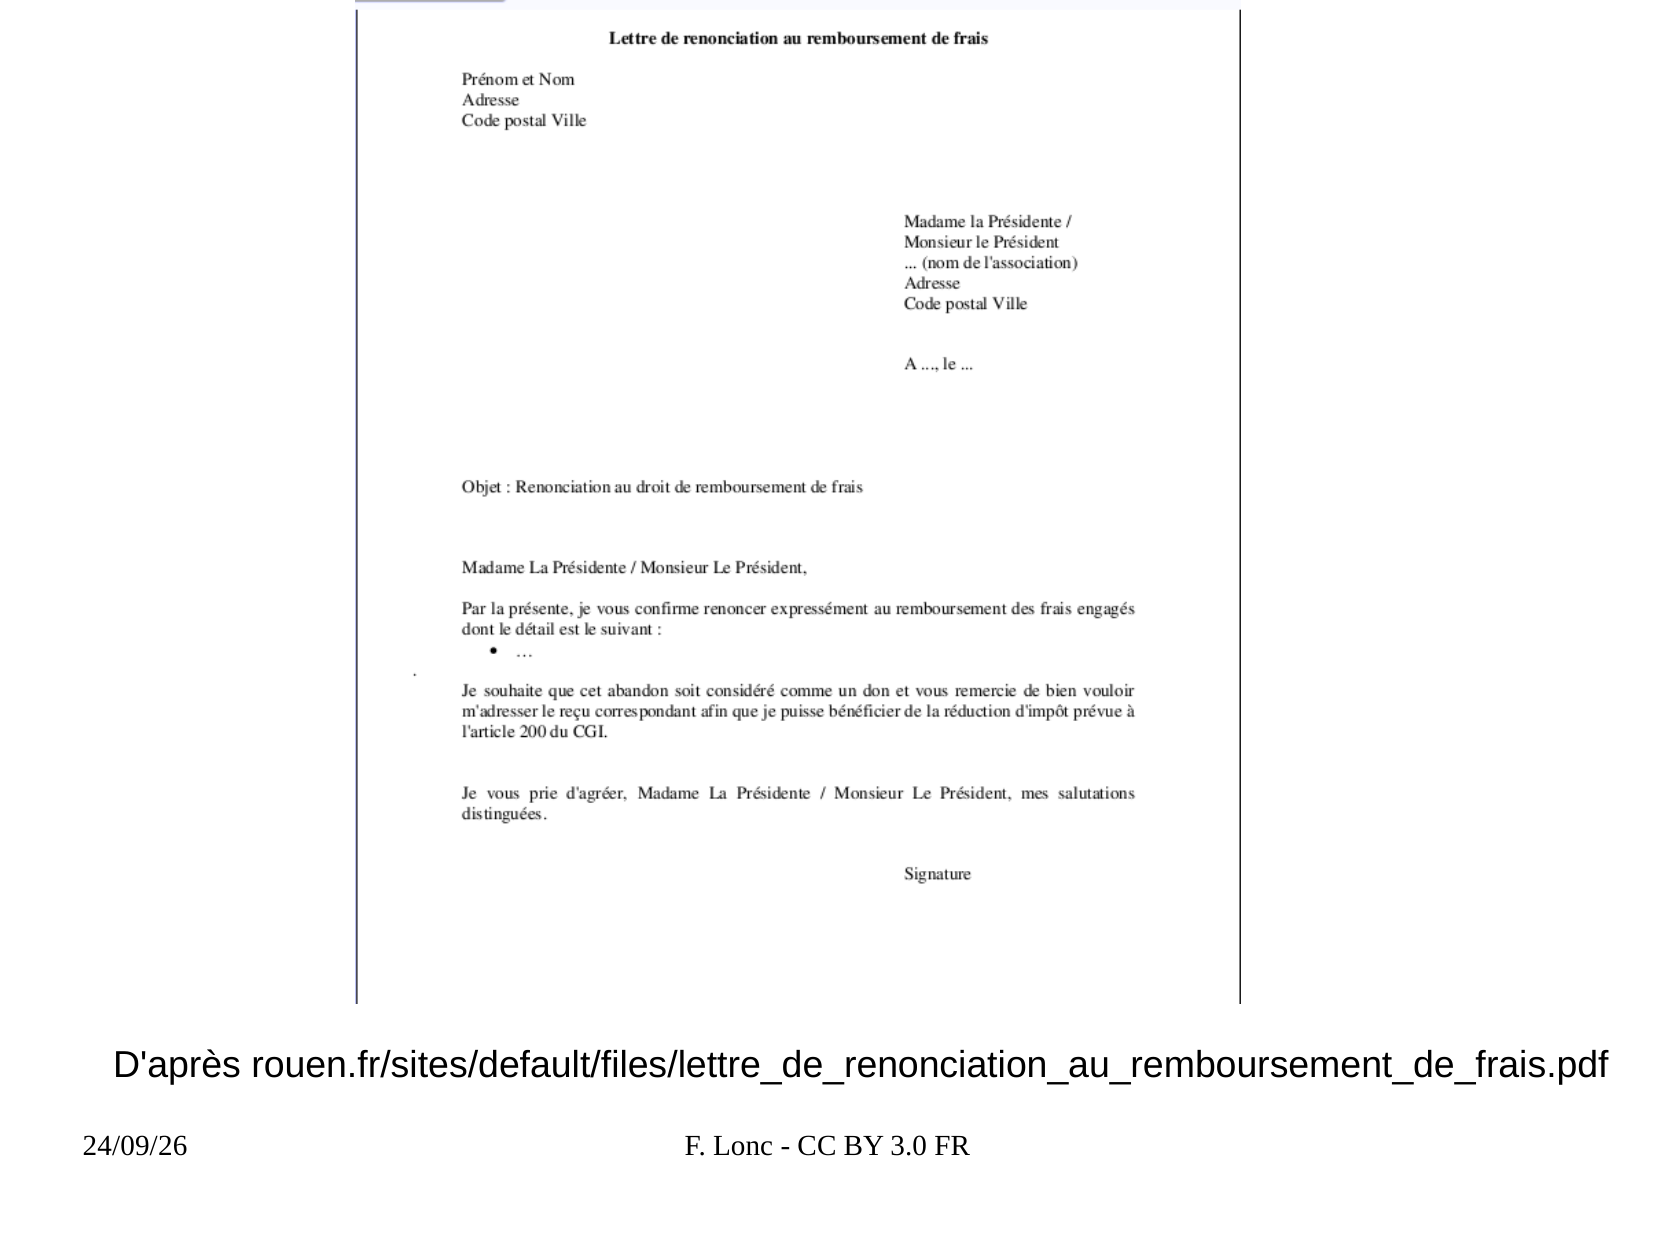

D'après rouen.fr/sites/default/files/lettre_de_renonciation_au_remboursement_de_frais.pdf
F. Lonc - CC BY 3.0 FR